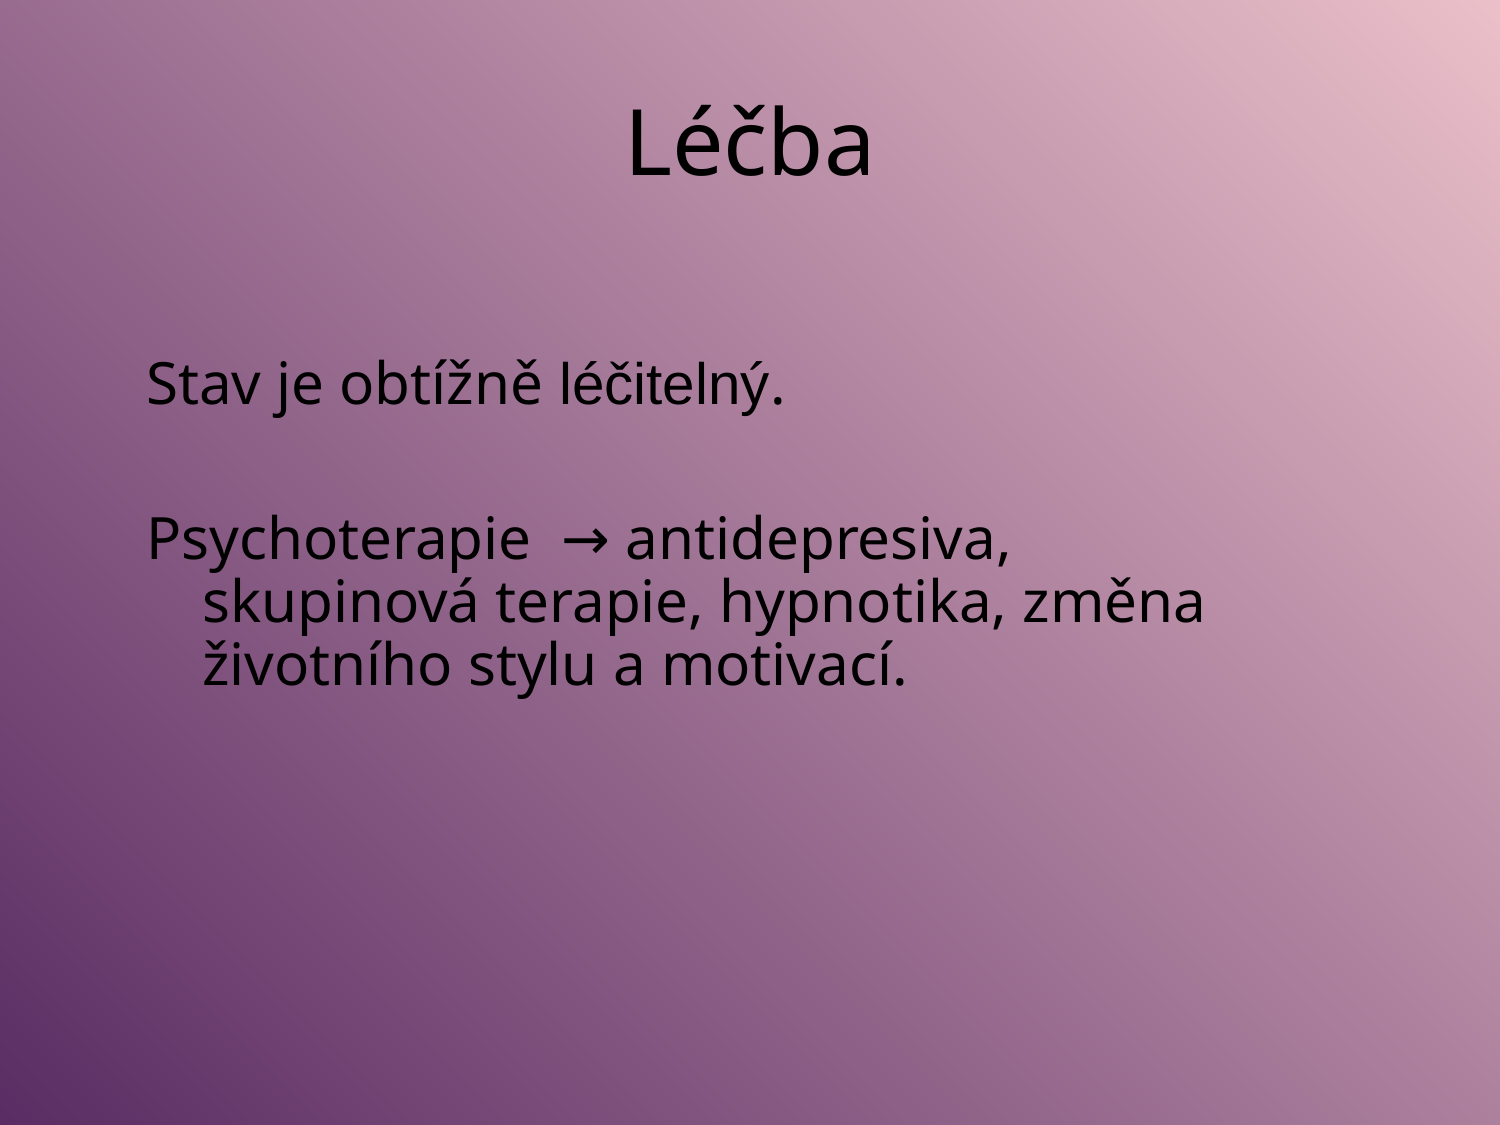

# Léčba
Stav je obtížně léčitelný.
Psychoterapie → antidepresiva, skupinová terapie, hypnotika, změna životního stylu a motivací.